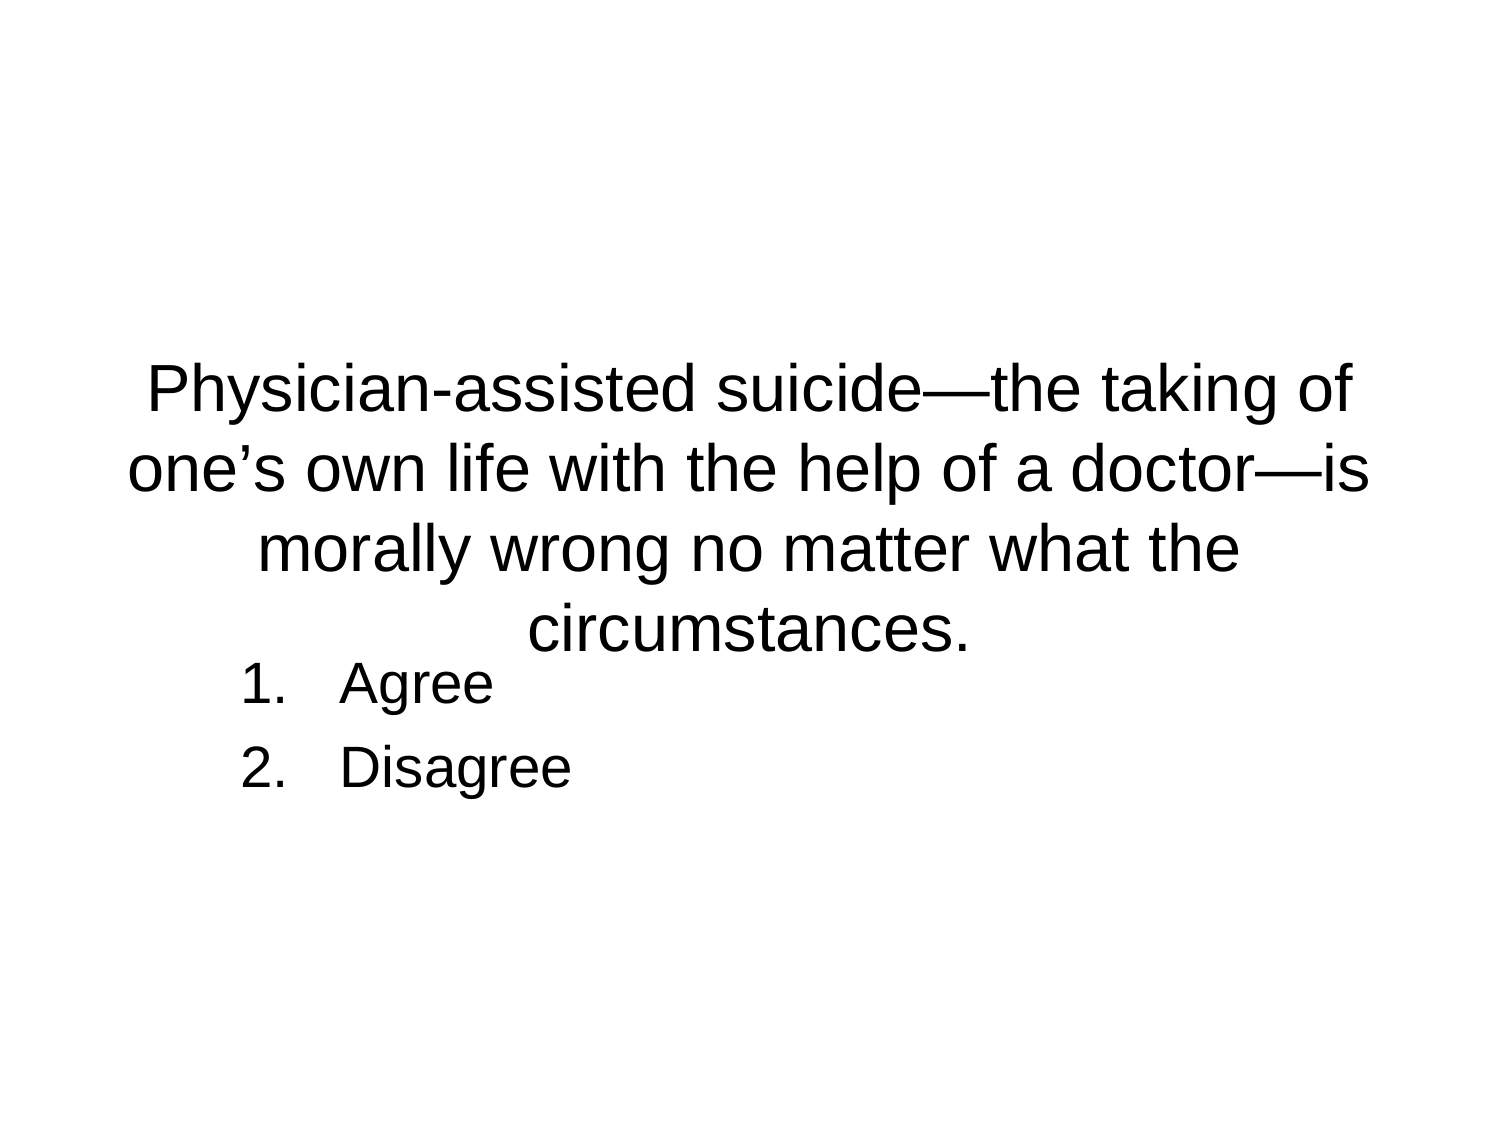

# Physician-assisted suicide—the taking of one’s own life with the help of a doctor—is morally wrong no matter what the circumstances.
Agree
Disagree